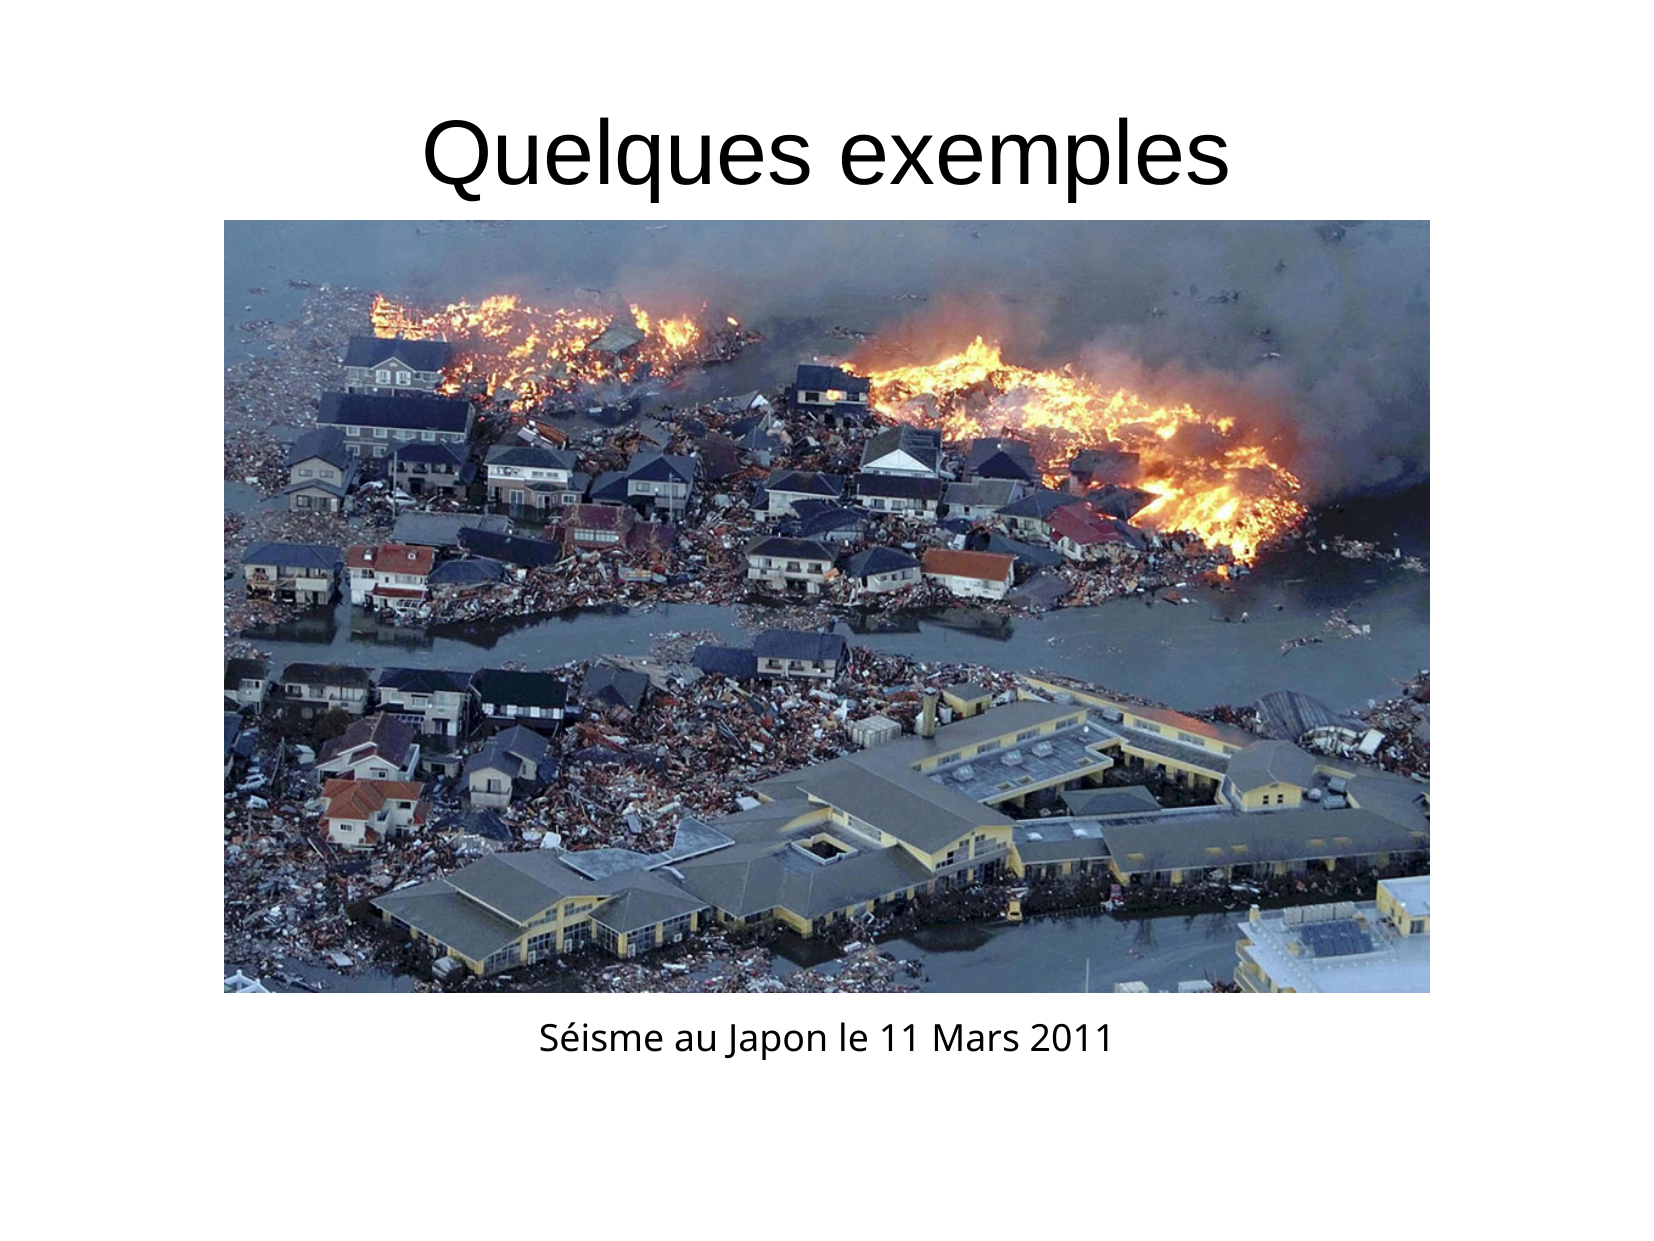

# Quelques exemples
Séisme au Japon le 11 Mars 2011